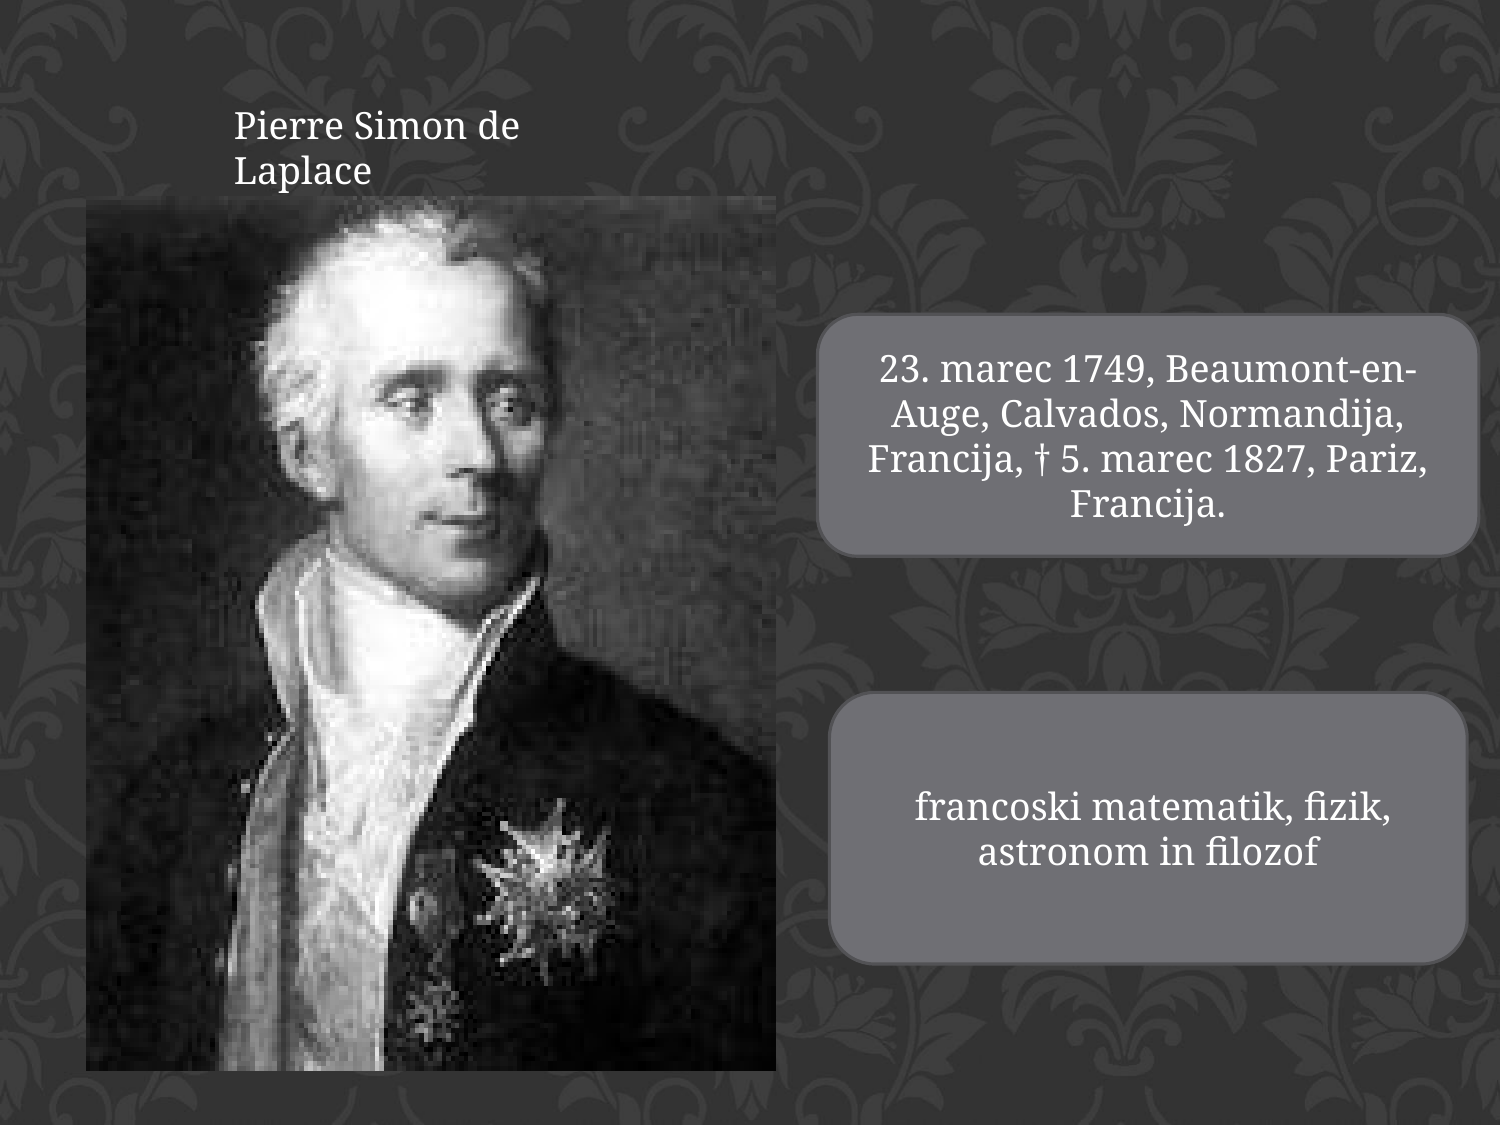

Pierre Simon de Laplace
23. marec 1749, Beaumont-en-Auge, Calvados, Normandija, Francija, † 5. marec 1827, Pariz, Francija.
 francoski matematik, fizik, astronom in filozof